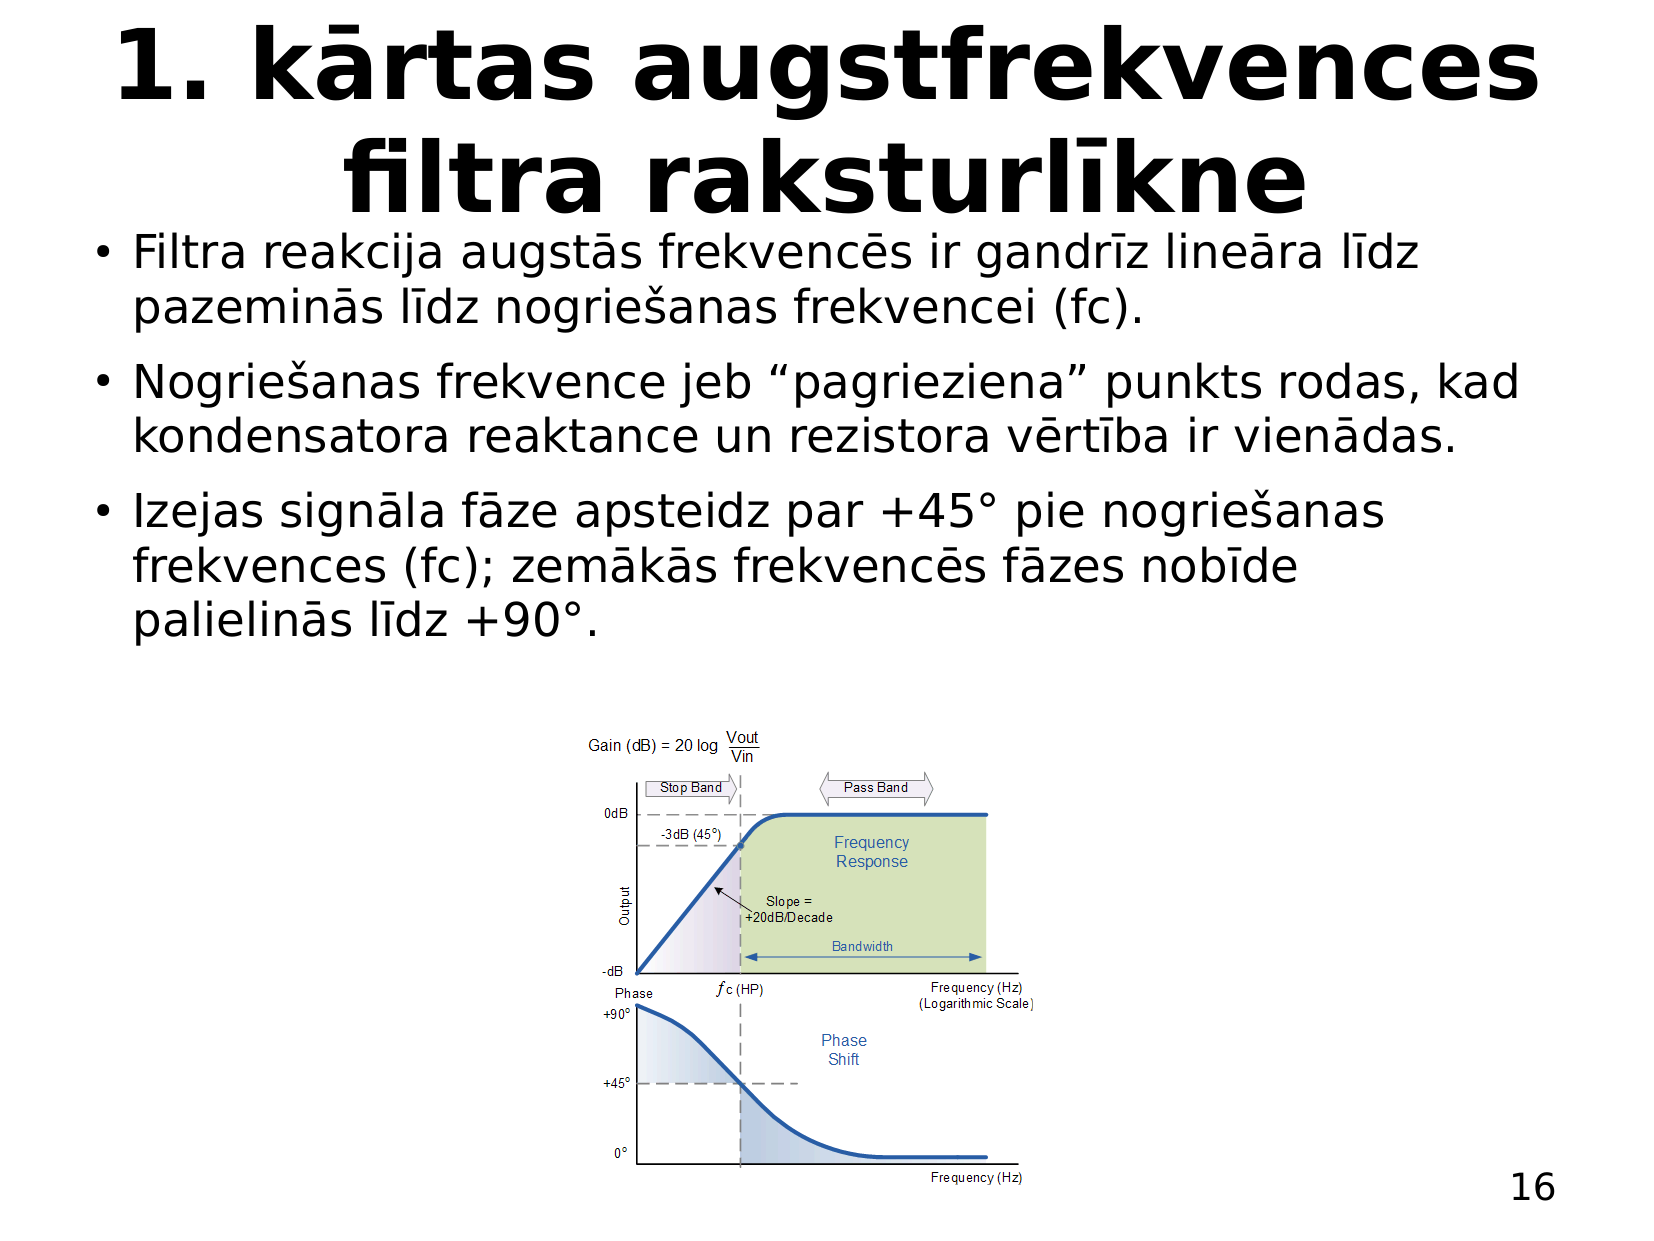

# 1. kārtas augstfrekvences filtra raksturlīkne
Filtra reakcija augstās frekvencēs ir gandrīz lineāra līdz pazeminās līdz nogriešanas frekvencei (fc).
Nogriešanas frekvence jeb “pagrieziena” punkts rodas, kad kondensatora reaktance un rezistora vērtība ir vienādas.
Izejas signāla fāze apsteidz par +45° pie nogriešanas frekvences (fc); zemākās frekvencēs fāzes nobīde palielinās līdz +90°.